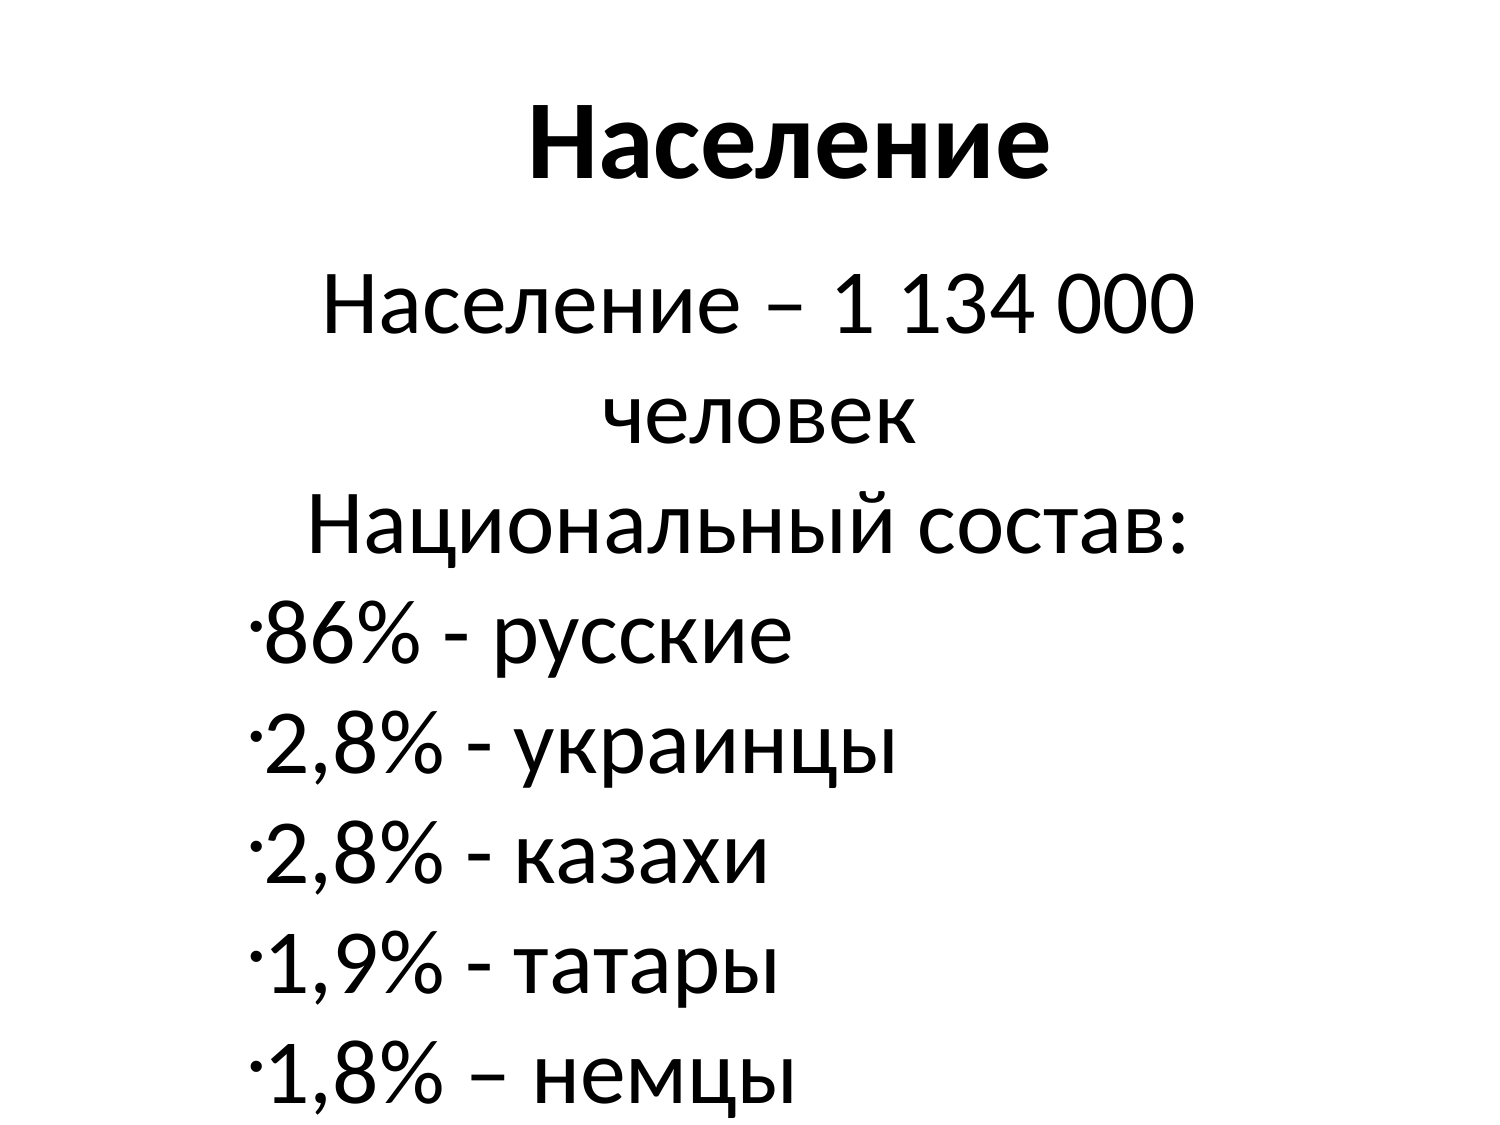

# Население
Население – 1 134 000 человек
Национальный состав:
86% - русские
2,8% - украинцы
2,8% - казахи
1,9% - татары
1,8% – немцы
4,7% - другие